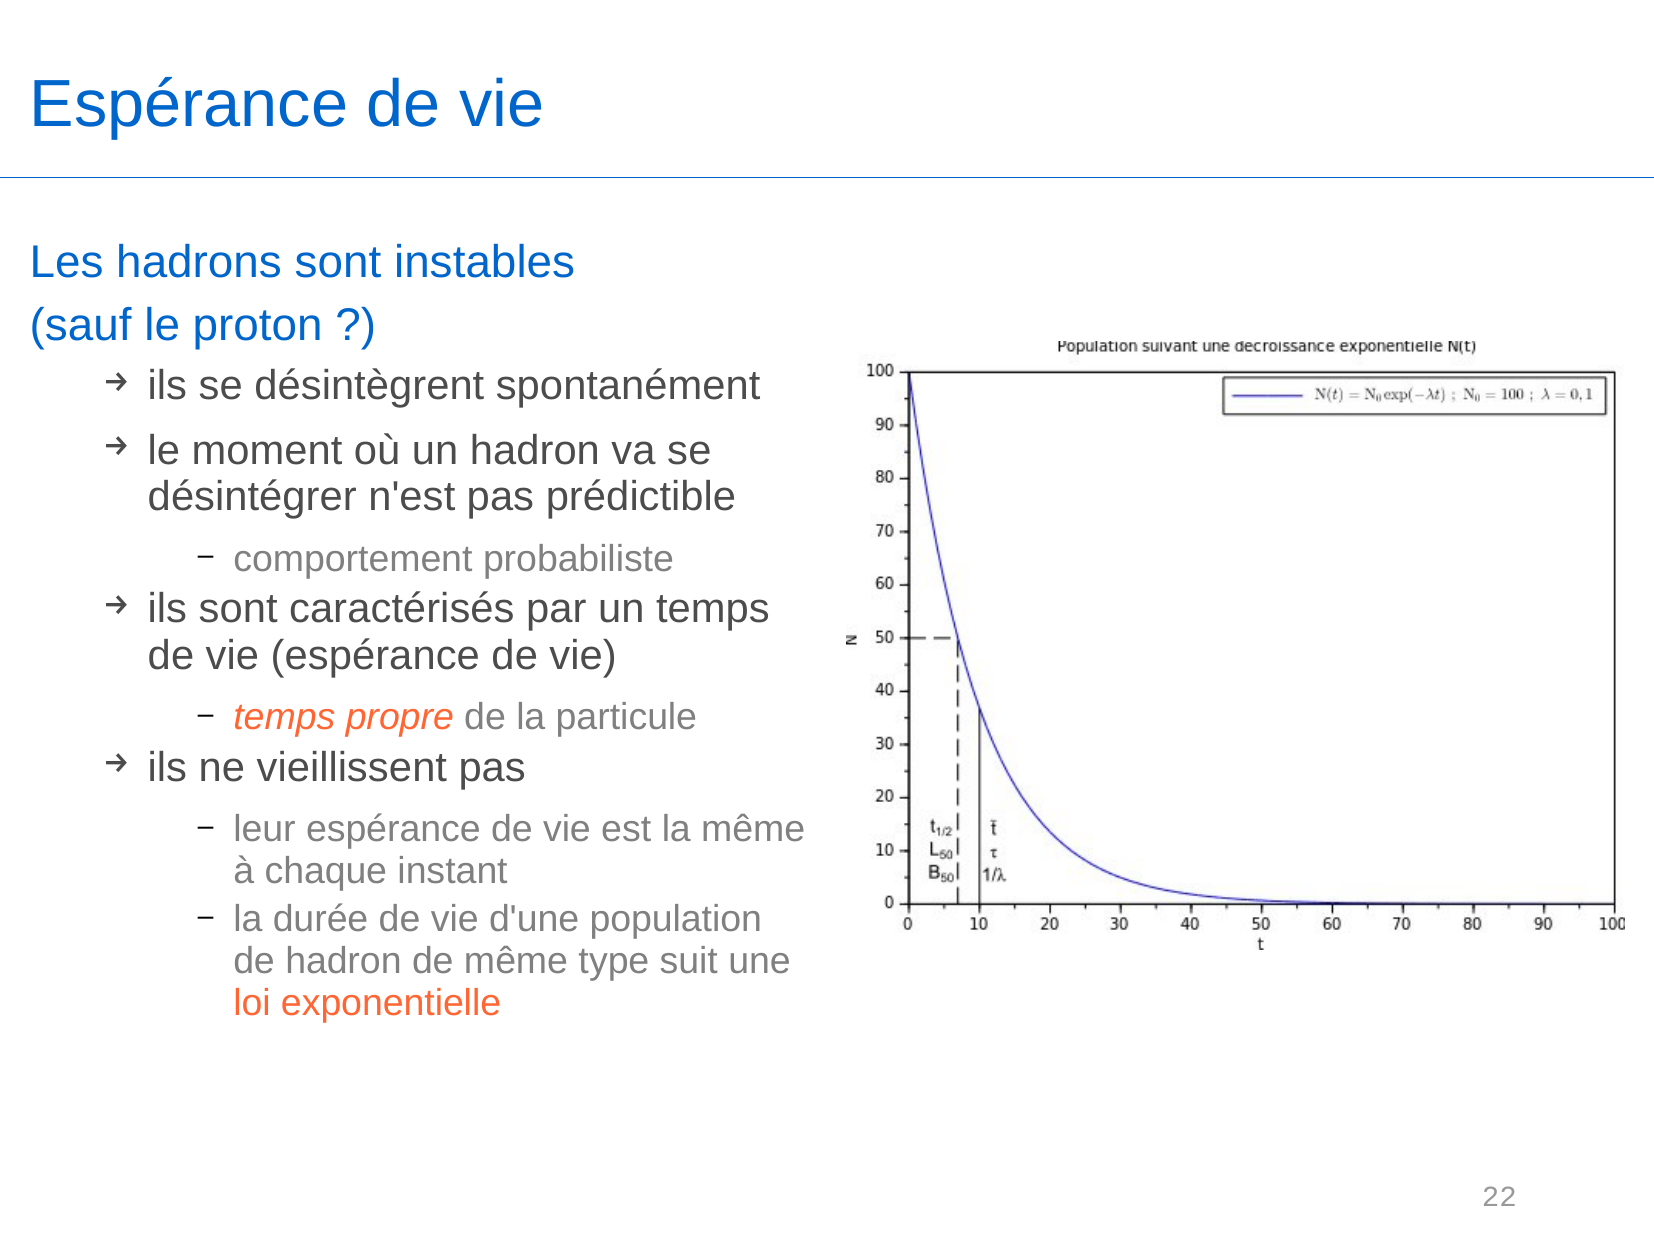

# Espérance de vie
Les hadrons sont instables
(sauf le proton ?)
ils se désintègrent spontanément
le moment où un hadron va se désintégrer n'est pas prédictible
comportement probabiliste
ils sont caractérisés par un temps de vie (espérance de vie)
temps propre de la particule
ils ne vieillissent pas
leur espérance de vie est la même à chaque instant
la durée de vie d'une population de hadron de même type suit une loi exponentielle
22